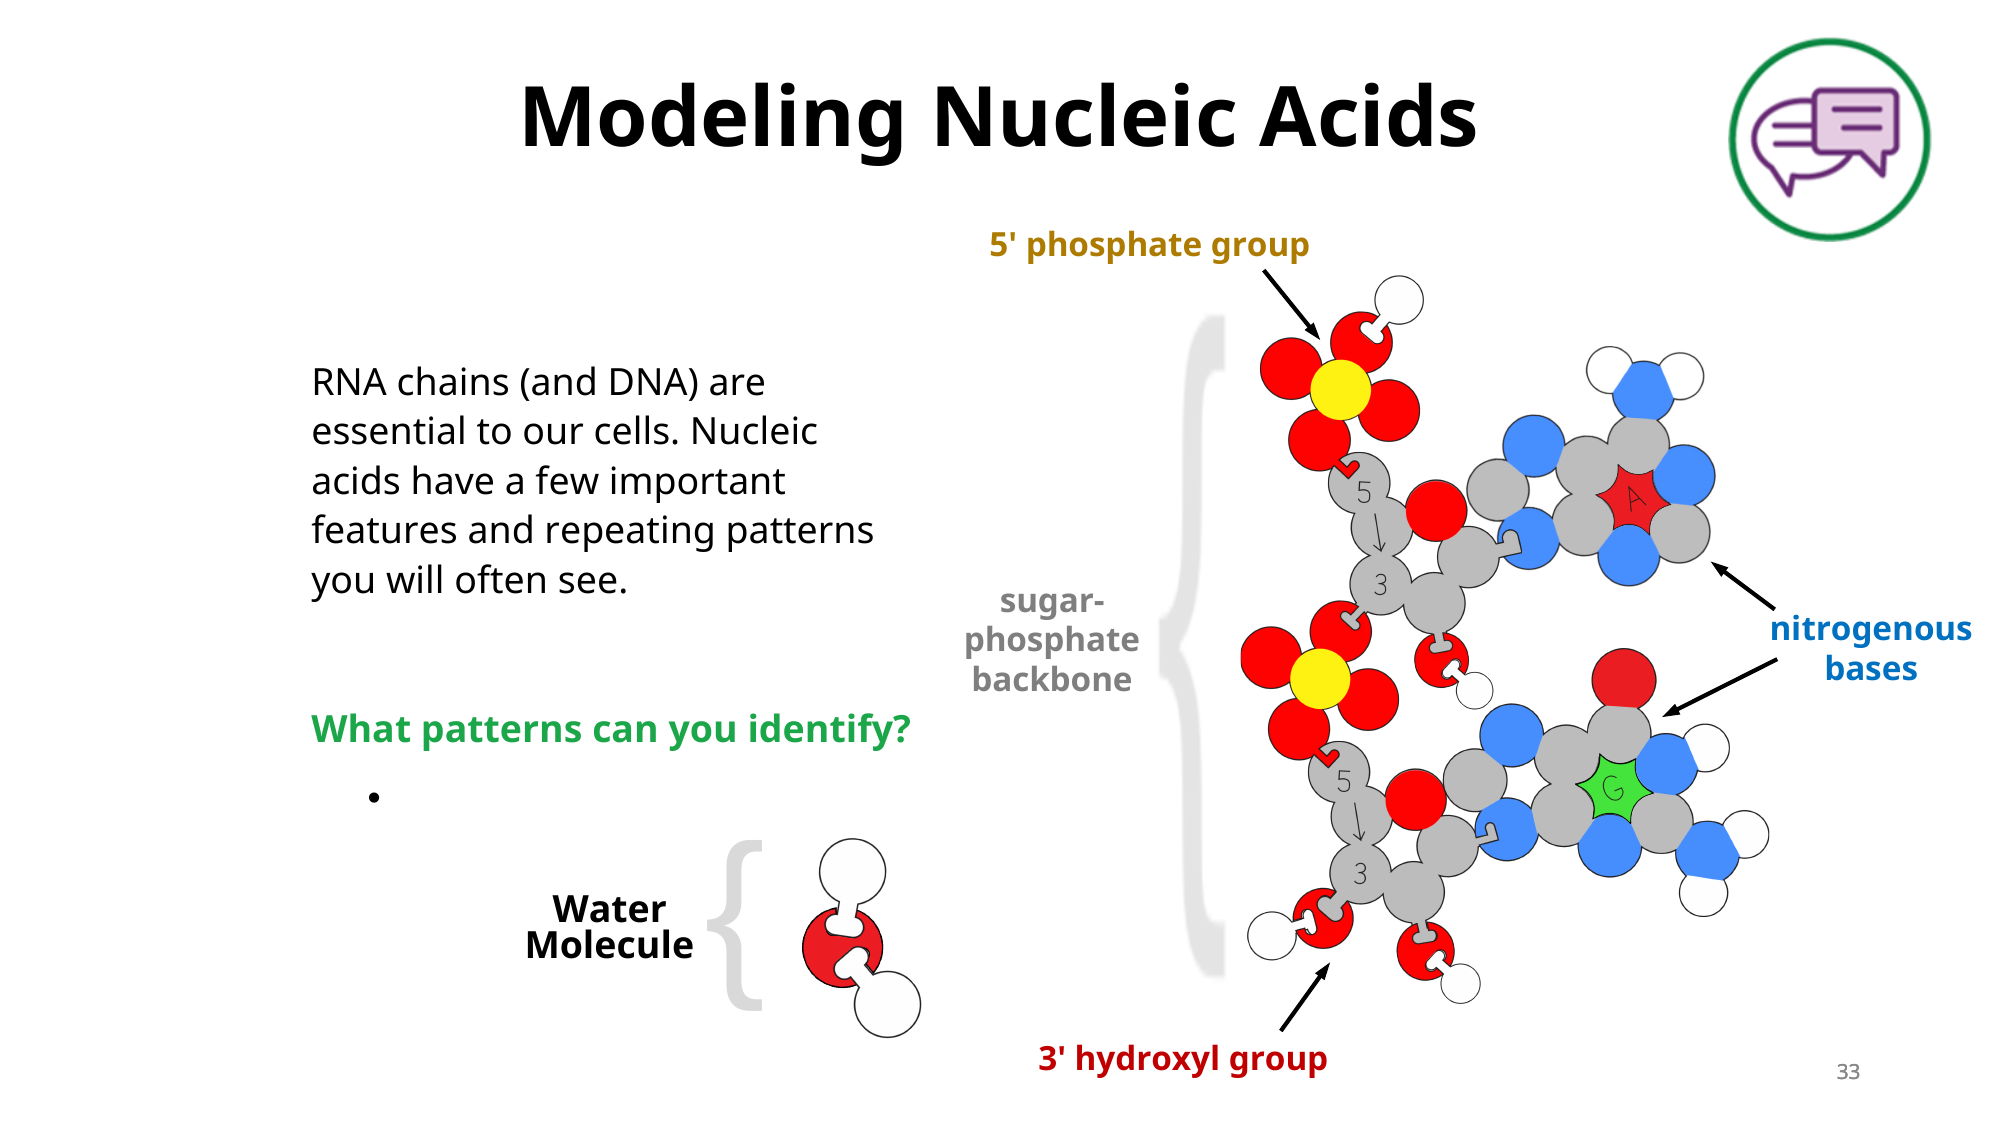

Modeling Nucleic Acids
5' phosphate group
RNA chains (and DNA) are essential to our cells. Nucleic acids have a few important features and repeating patterns you will often see.
What patterns can you identify?
sugar-
phosphate
backbone
nitrogenous
bases
}
Water
Molecule
3' hydroxyl group